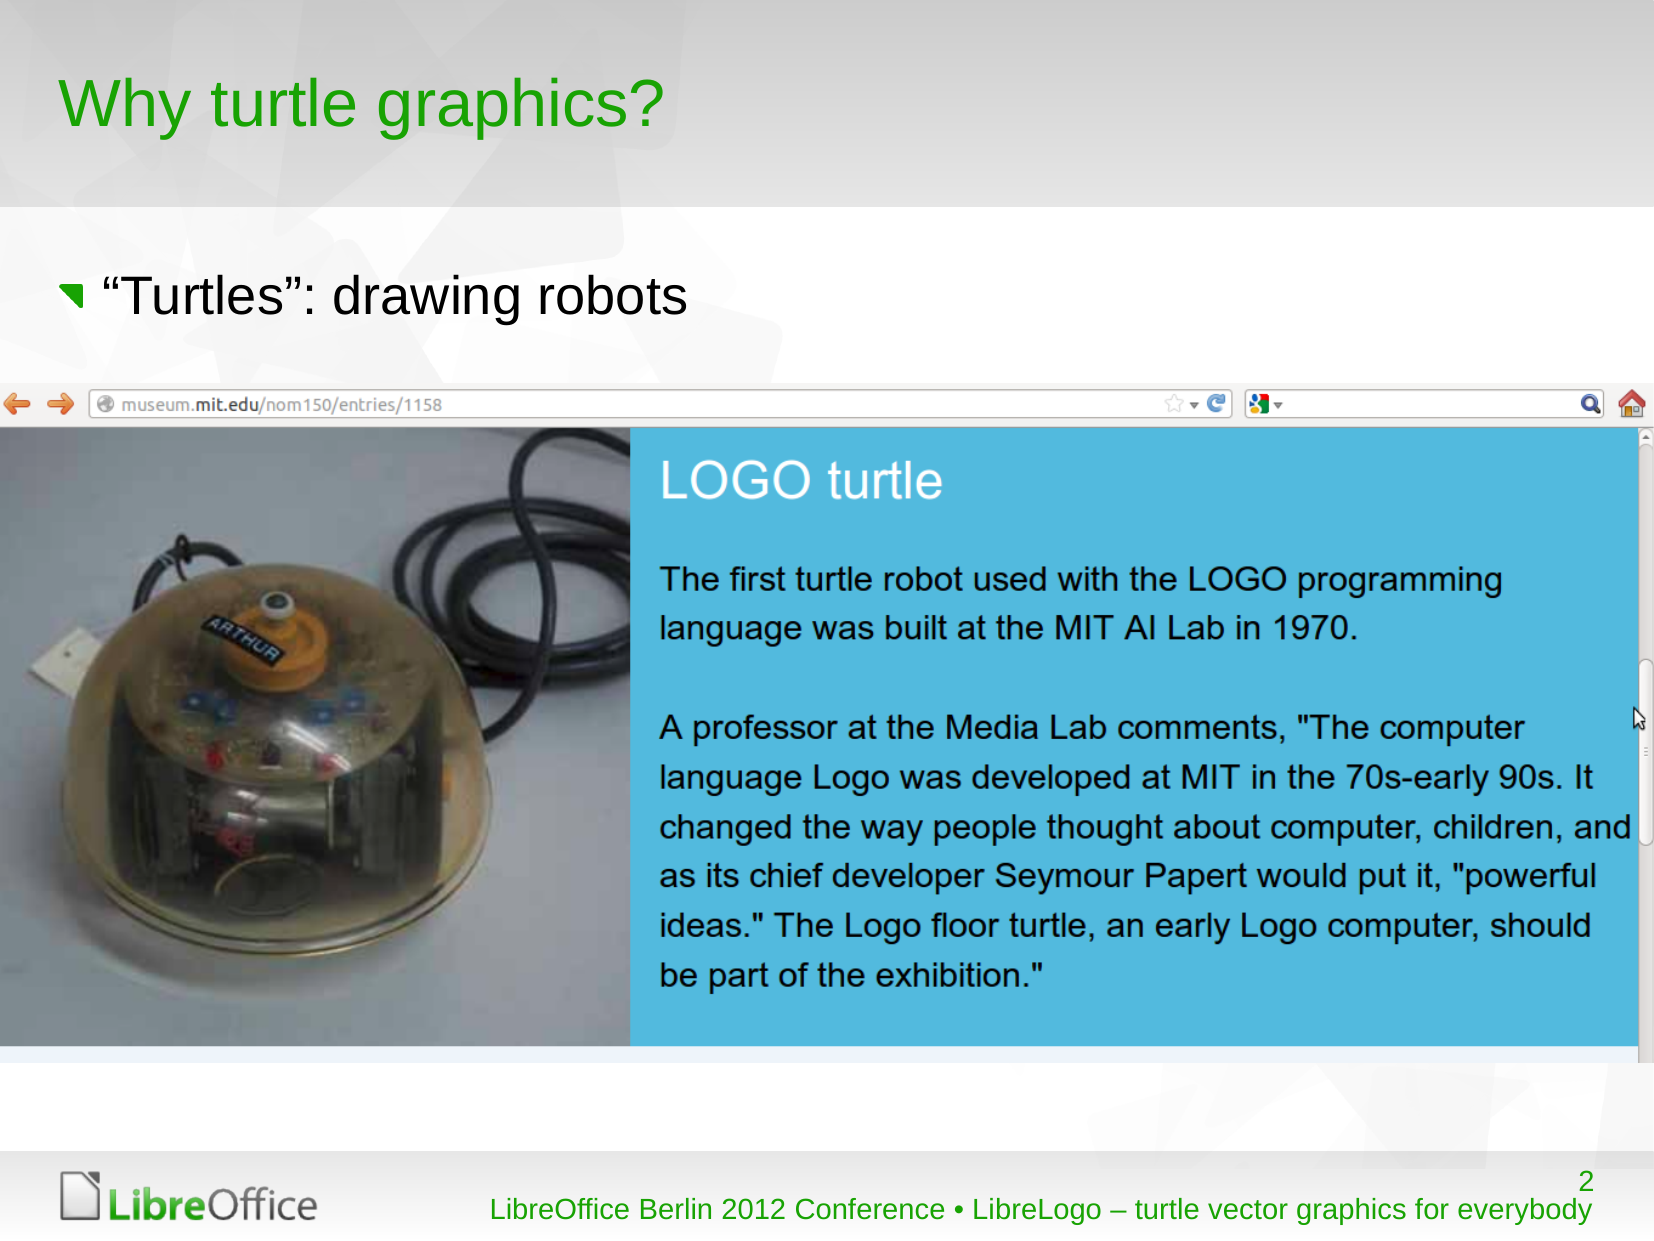

# Why turtle graphics?
“Turtles”: drawing robots
2
LibreOffice Berlin 2012 Conference • LibreLogo – turtle vector graphics for everybody